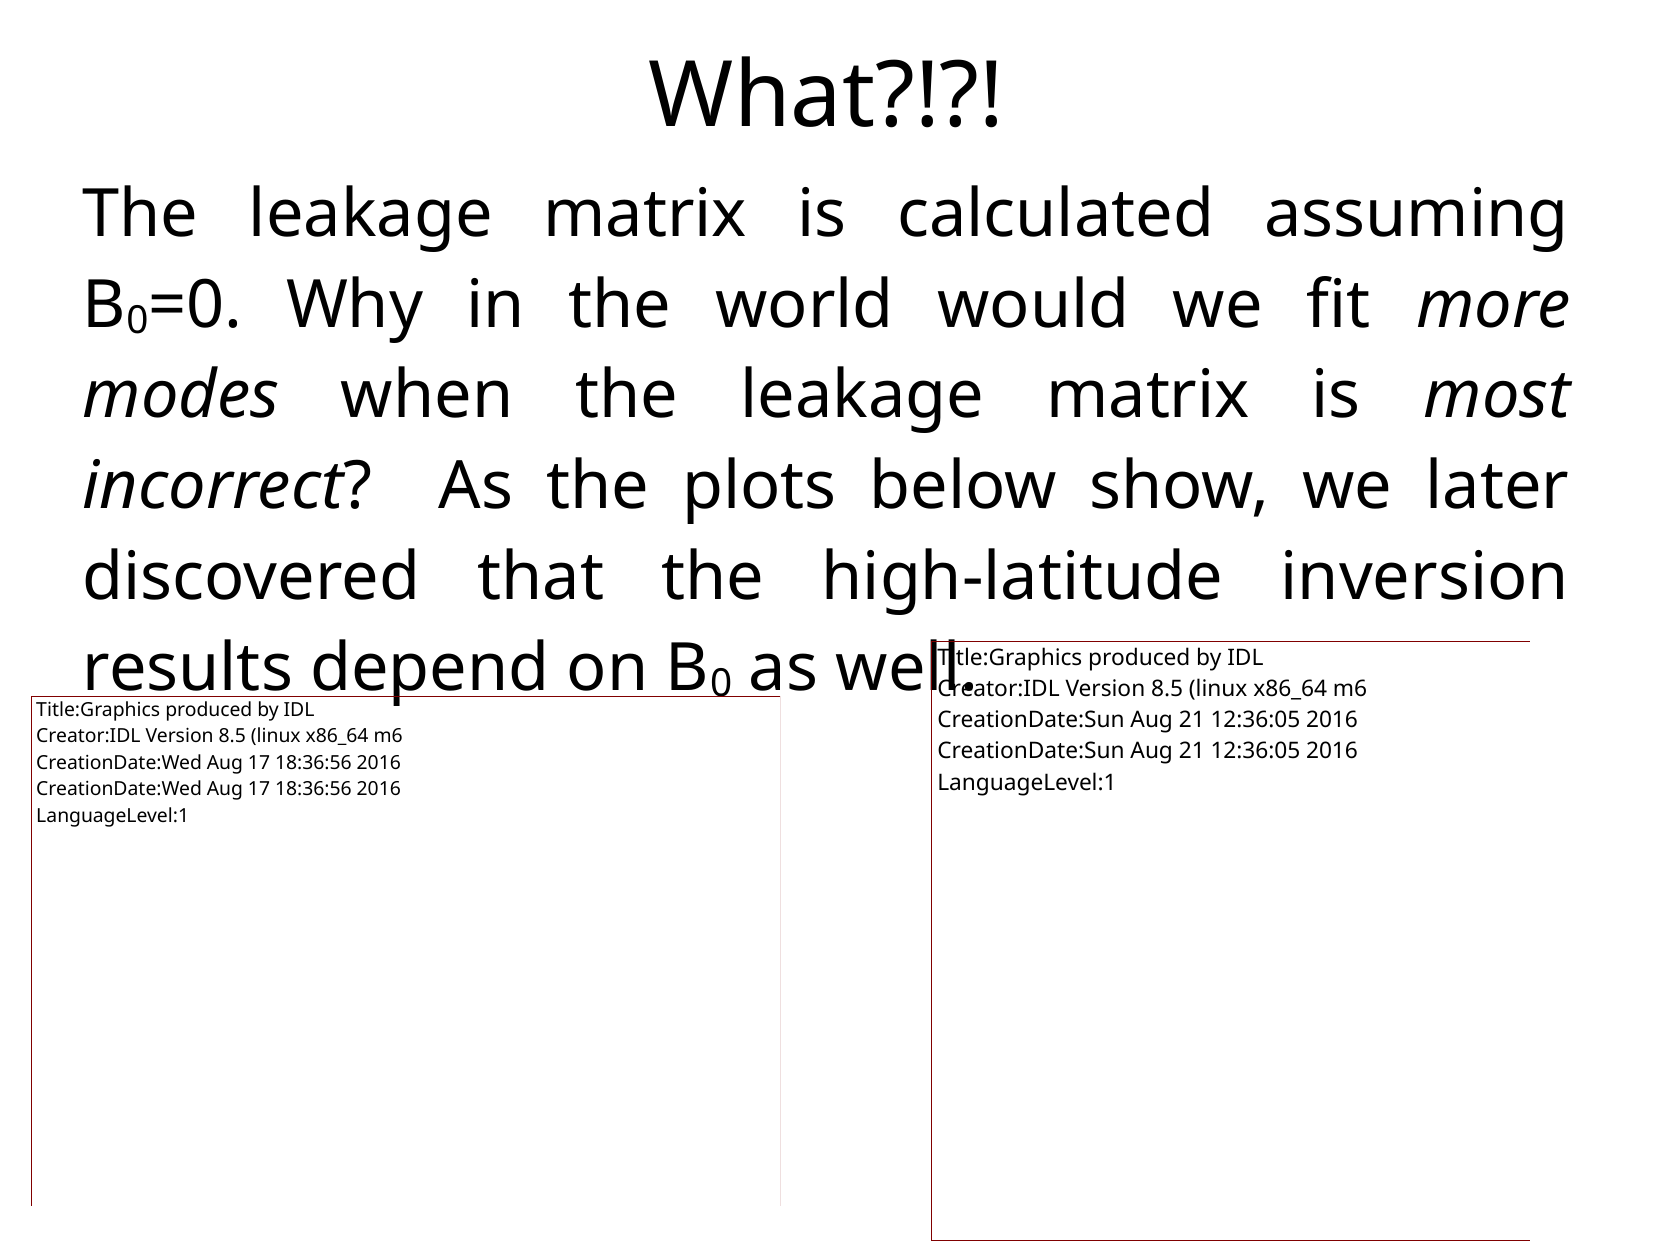

# What?!?!
The leakage matrix is calculated assuming B0=0. Why in the world would we fit more modes when the leakage matrix is most incorrect? As the plots below show, we later discovered that the high-latitude inversion results depend on B0 as well.